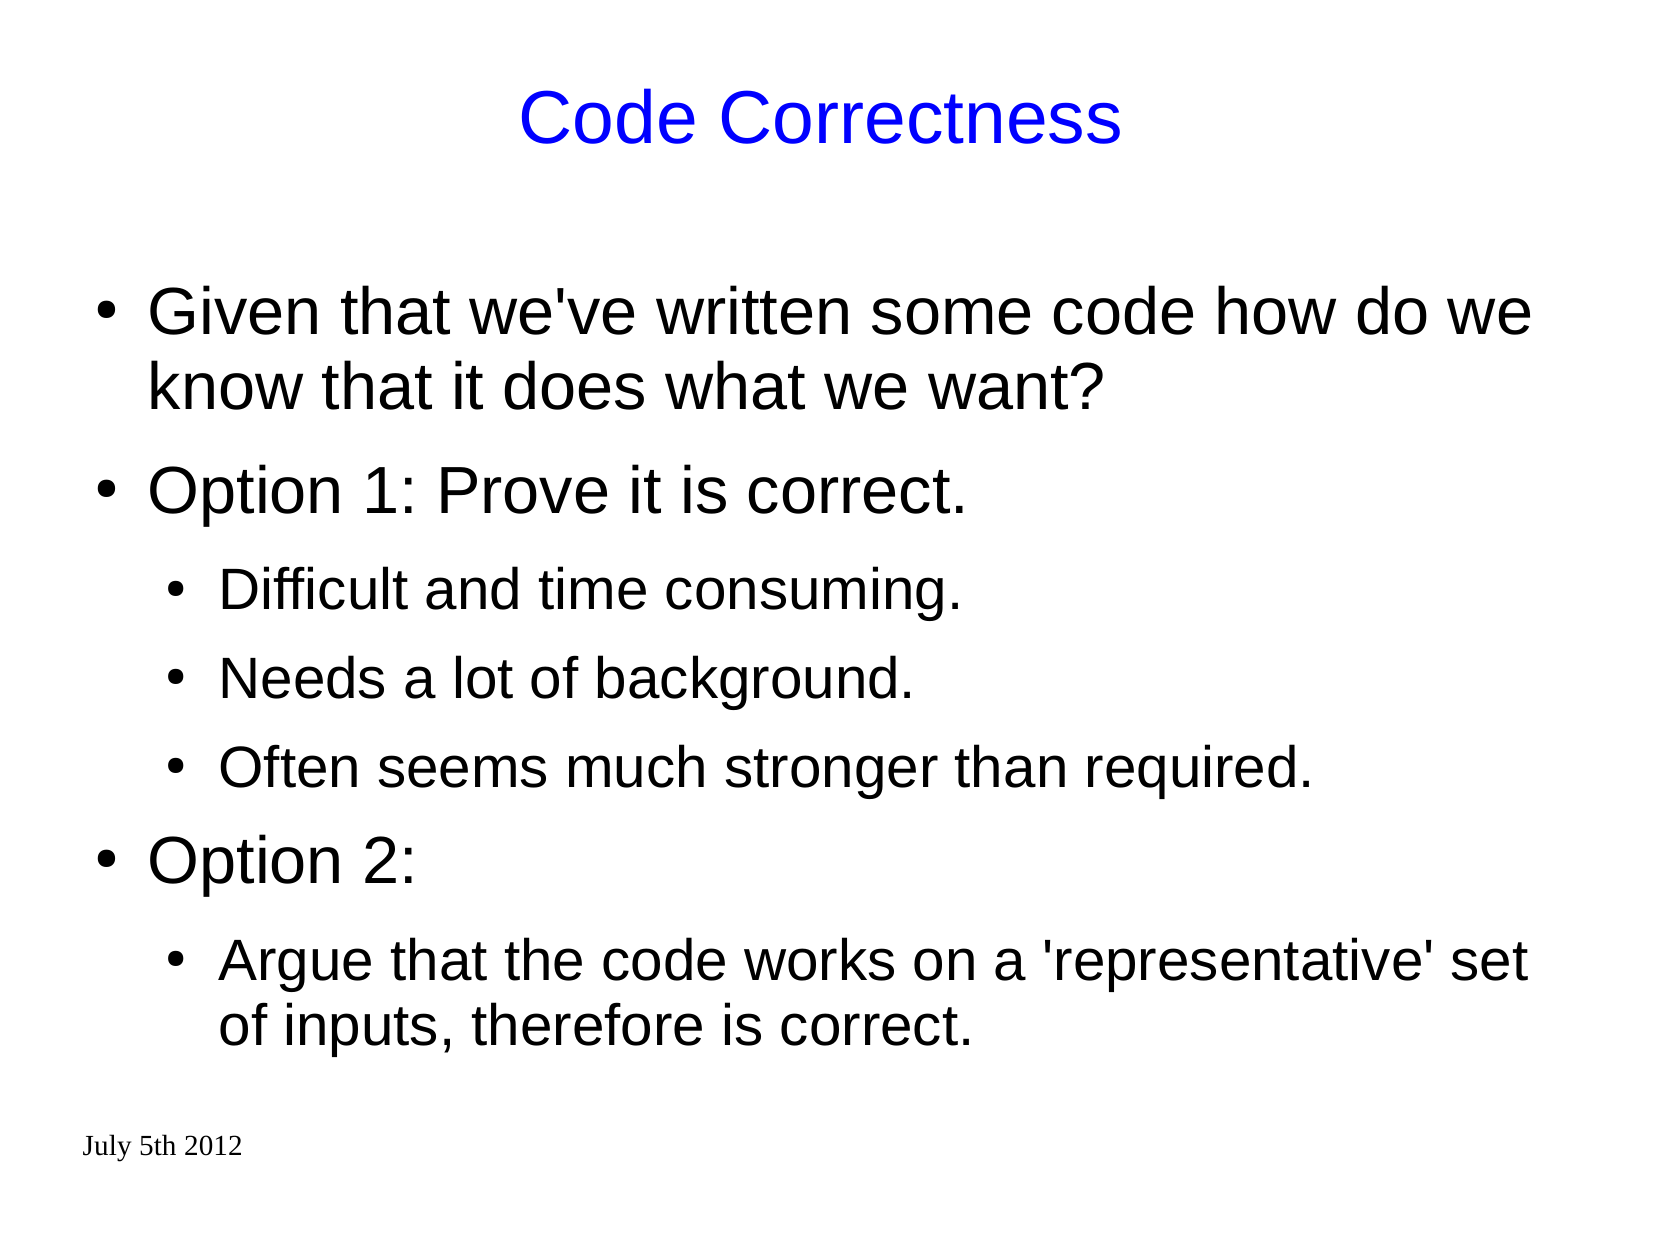

# Code Correctness
Given that we've written some code how do we know that it does what we want?
Option 1: Prove it is correct.
Difficult and time consuming.
Needs a lot of background.
Often seems much stronger than required.
Option 2:
Argue that the code works on a 'representative' set of inputs, therefore is correct.
July 5th 2012